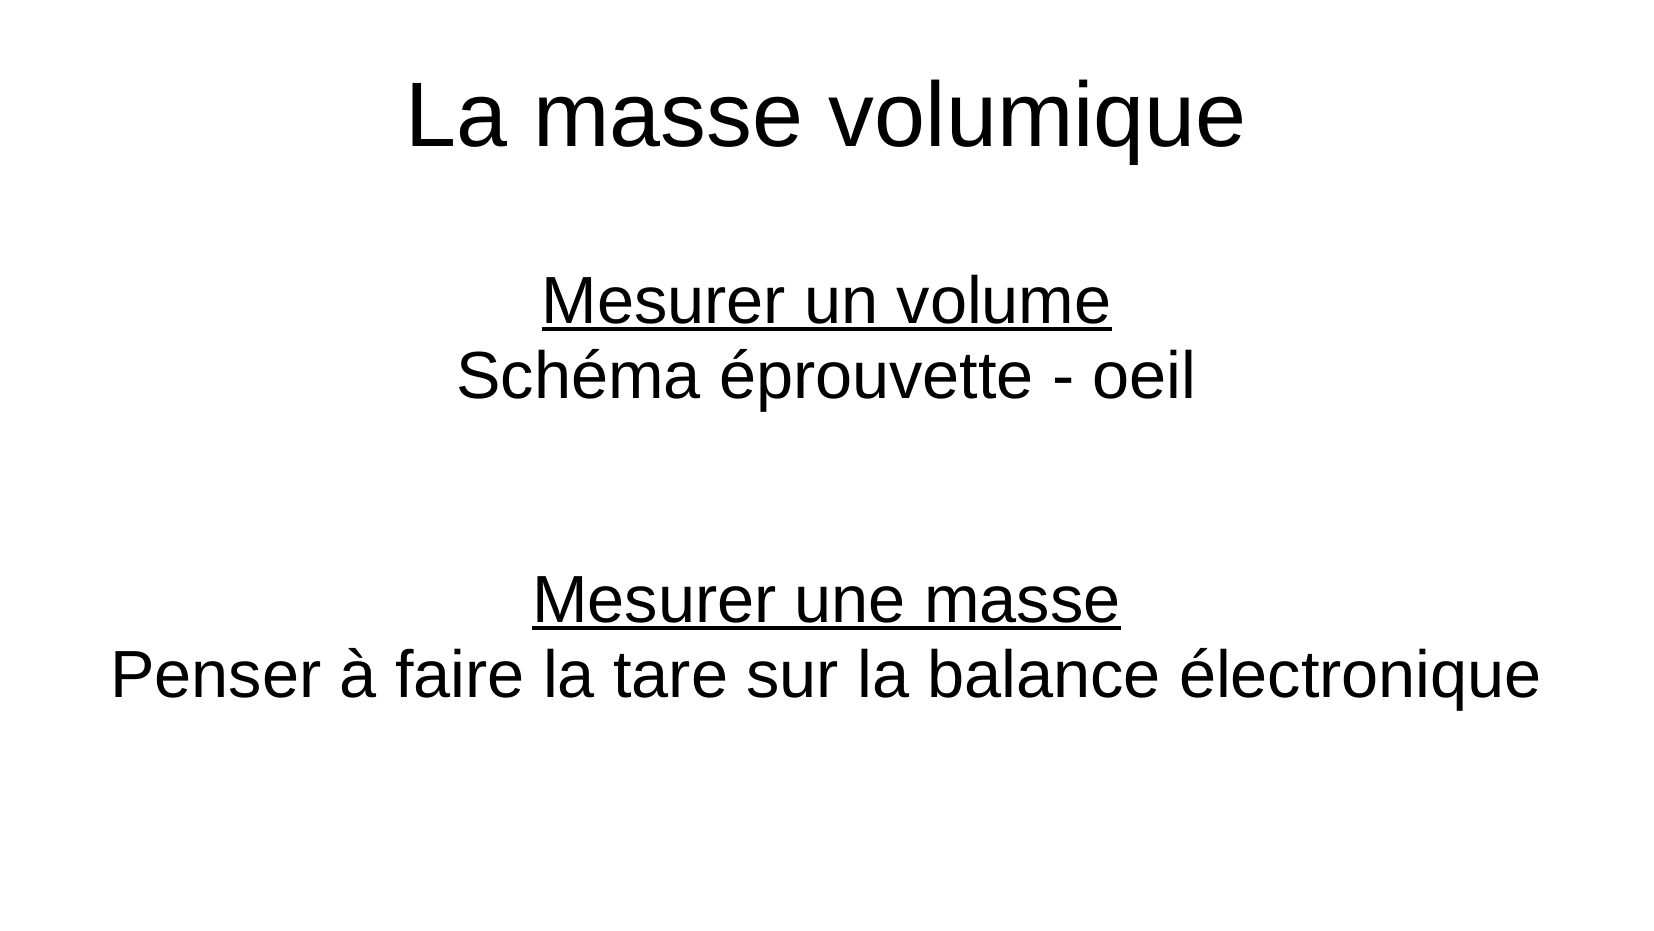

# La masse volumique
Mesurer un volume
Schéma éprouvette - oeil
Mesurer une masse
Penser à faire la tare sur la balance électronique